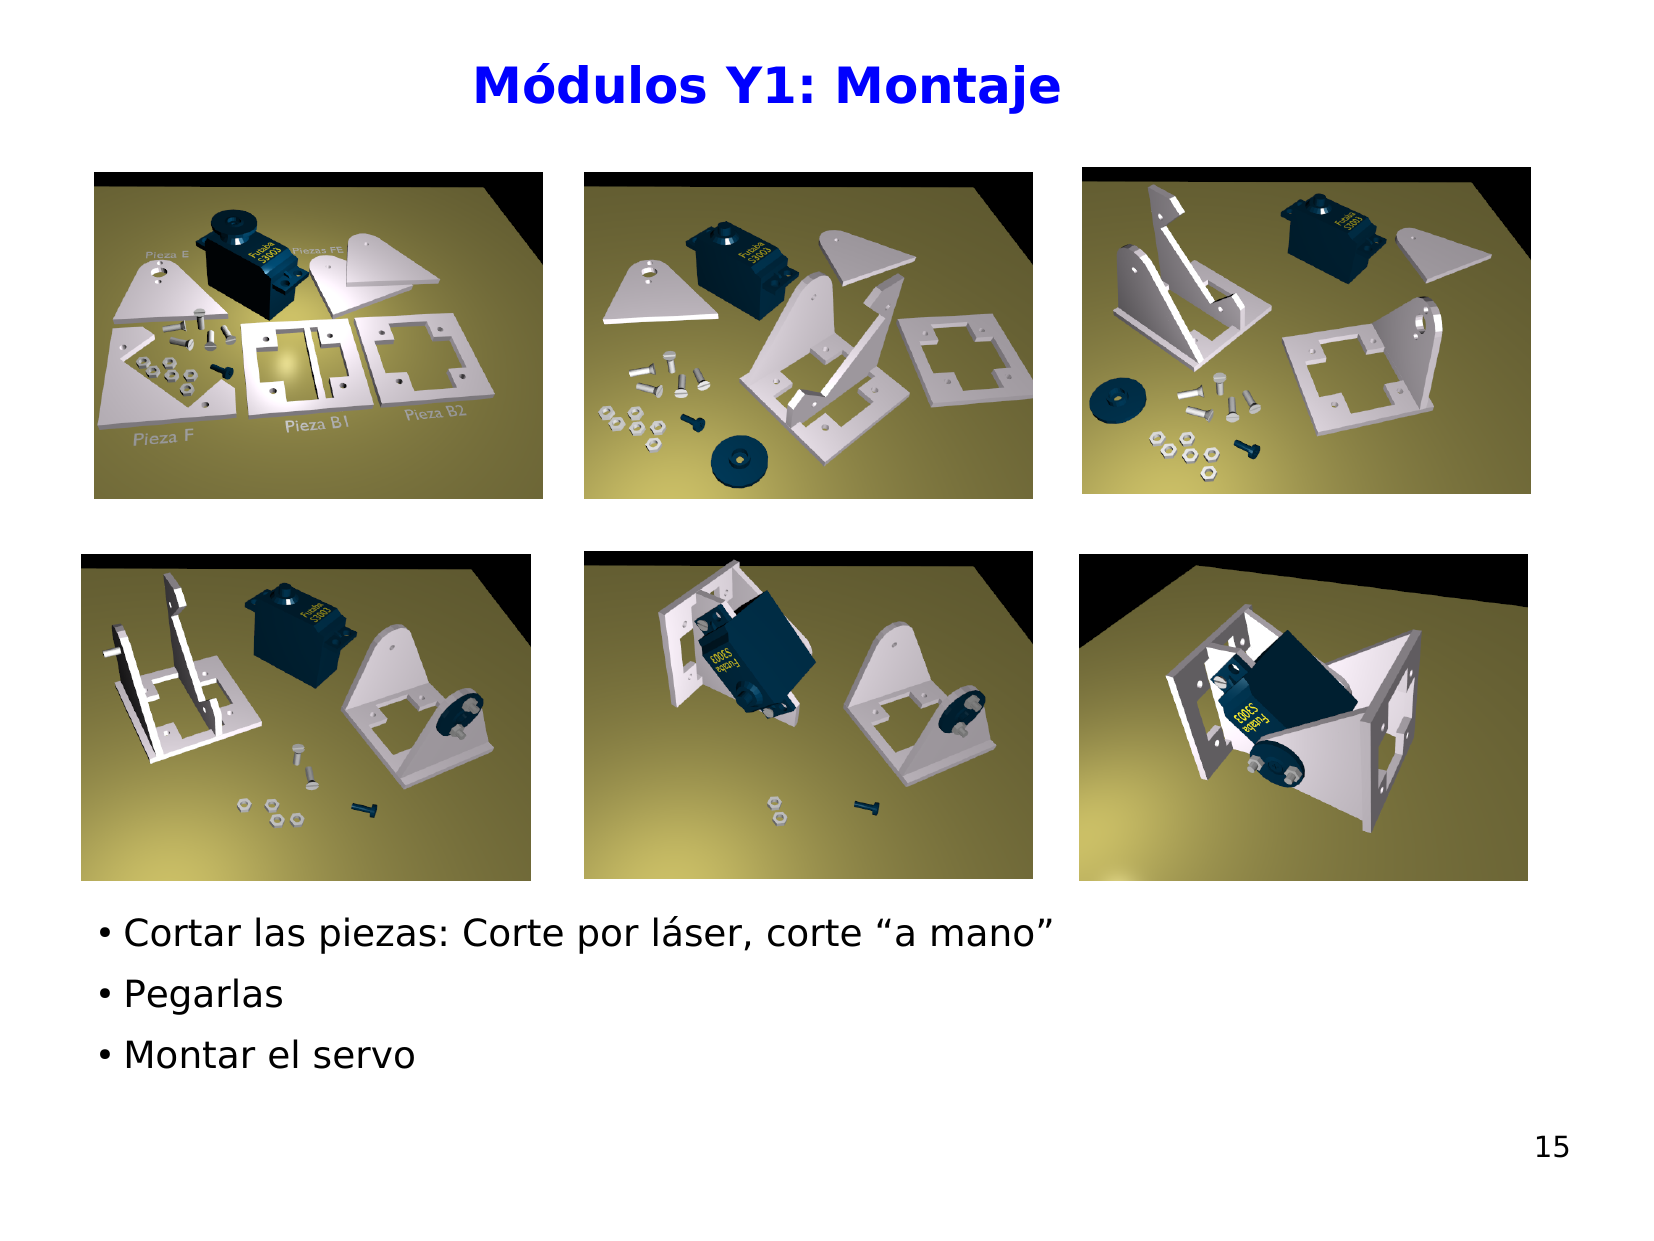

Módulos Y1: Montaje
 Cortar las piezas: Corte por láser, corte “a mano”
 Pegarlas
 Montar el servo
15